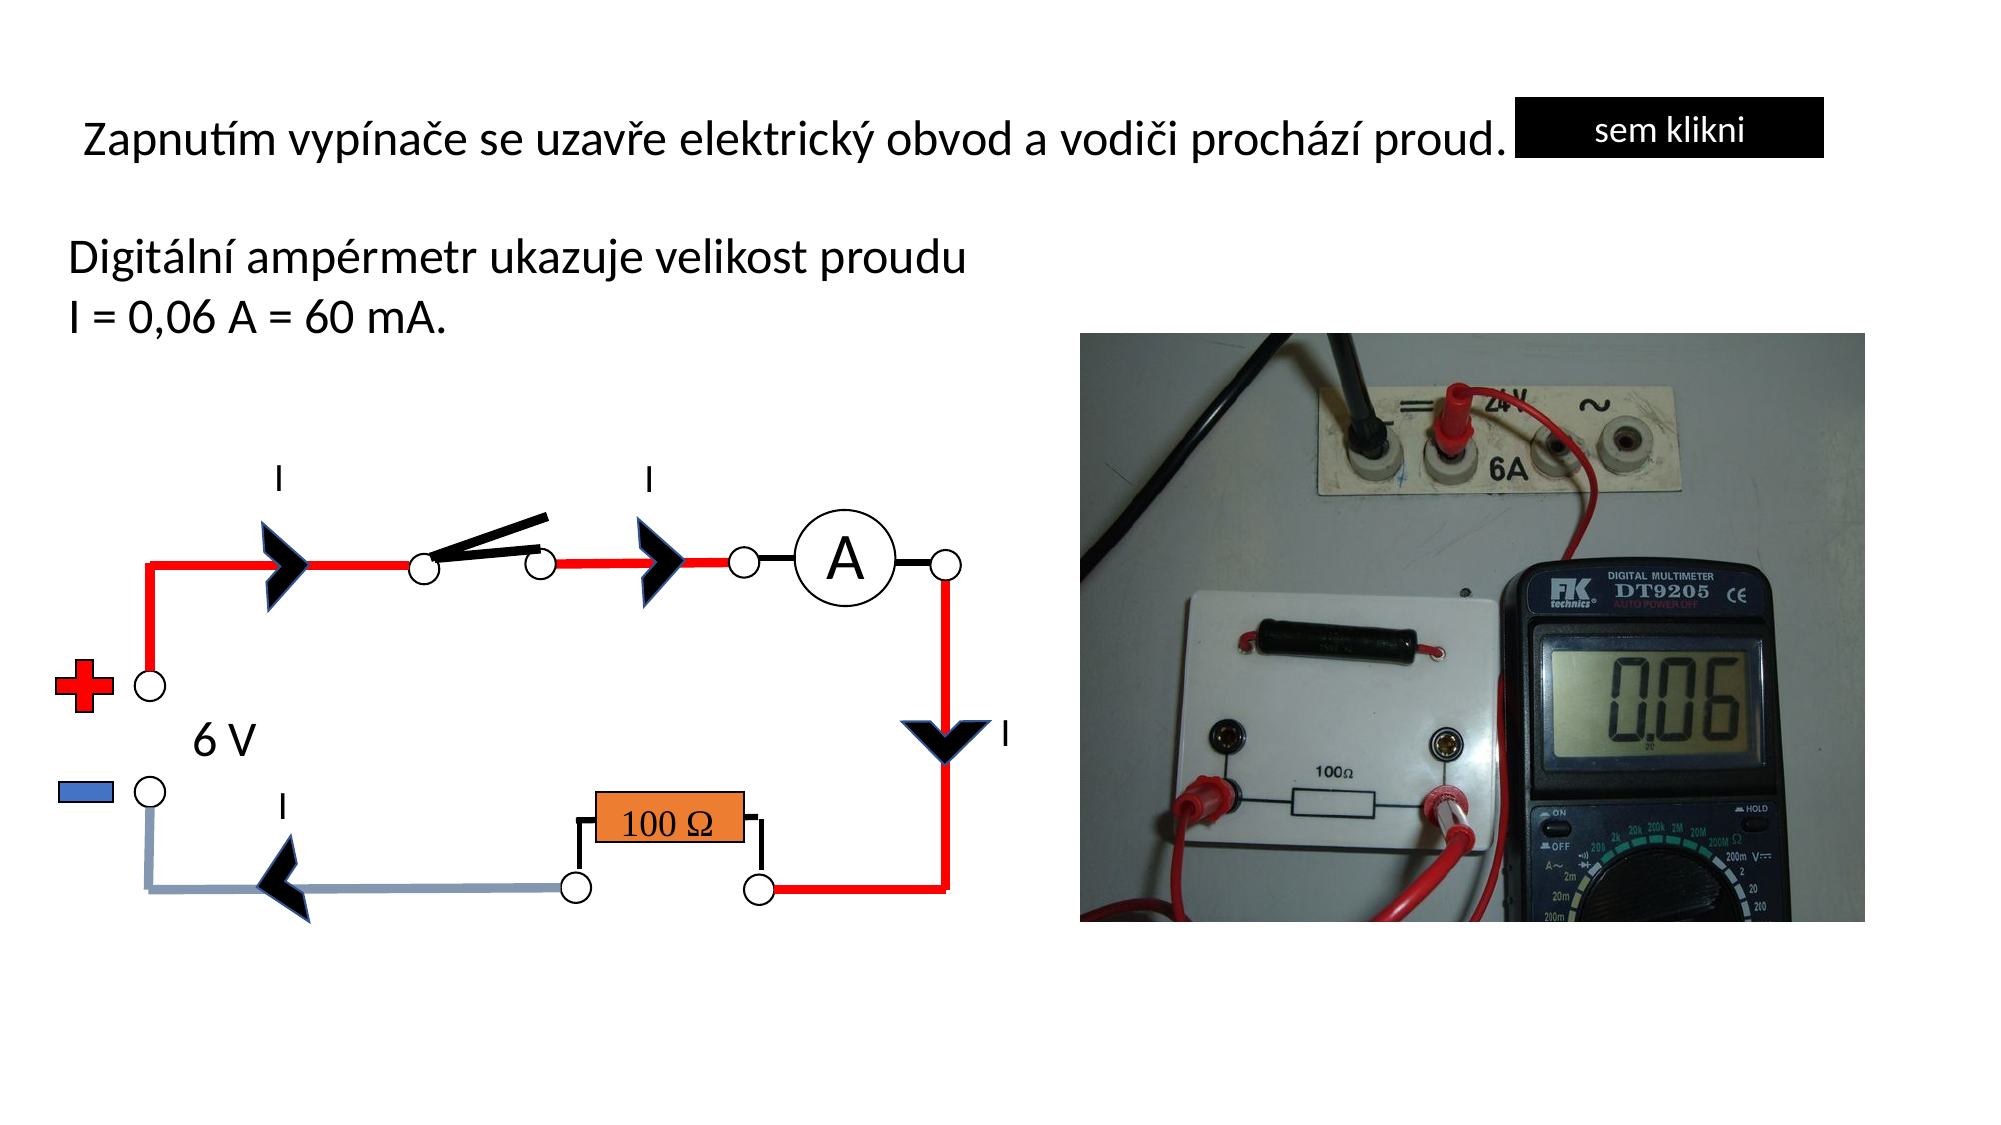

Zapnutím vypínače se uzavře elektrický obvod a vodiči prochází proud.
sem klikni
Digitální ampérmetr ukazuje velikost proudu
I = 0,06 A = 60 mA.
I
I
A
I
6 V
I
100 Ω